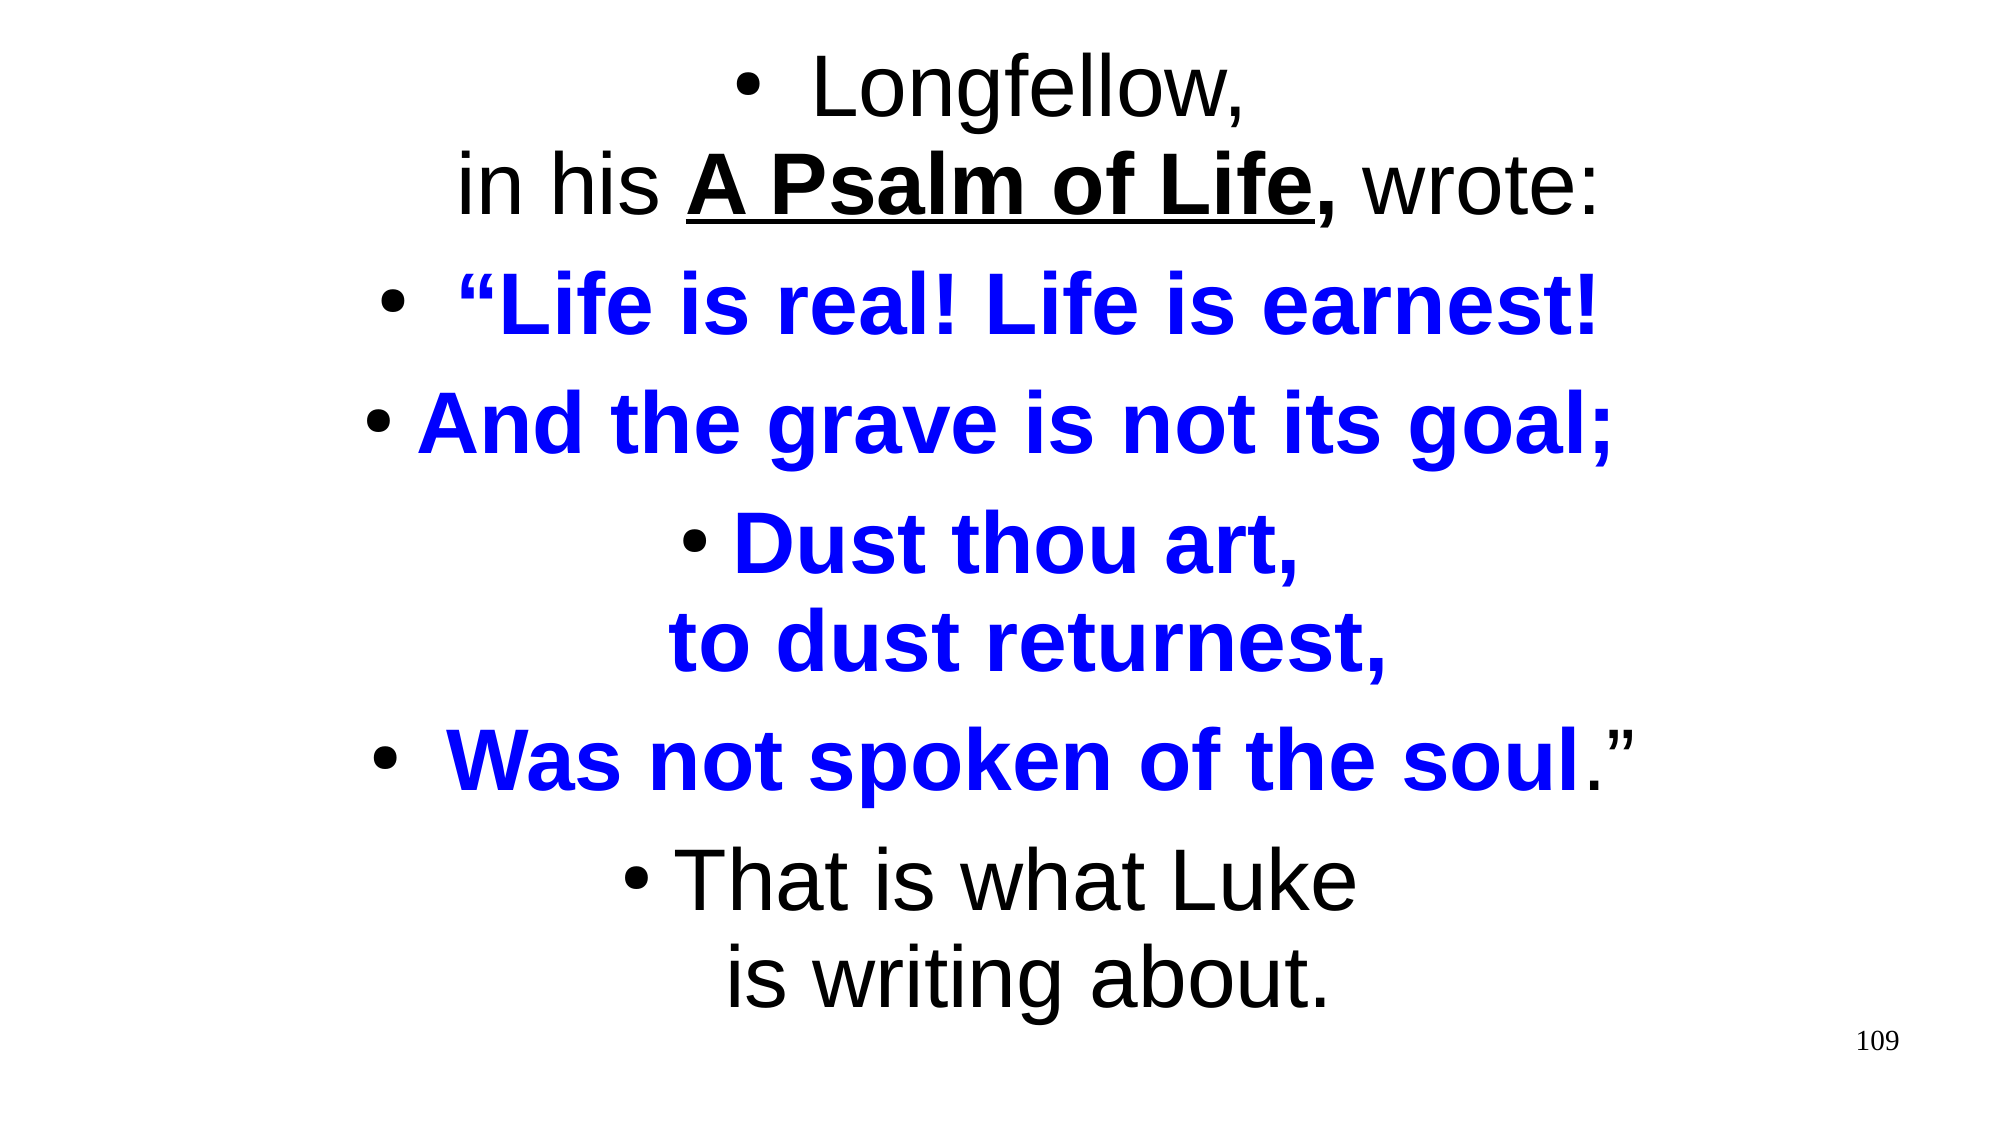

# Longfellow, in his A Psalm of Life, wrote:
 “Life is real! Life is earnest!
And the grave is not its goal;
Dust thou art,
to dust returnest,
 Was not spoken of the soul.”
That is what Luke
is writing about.
109